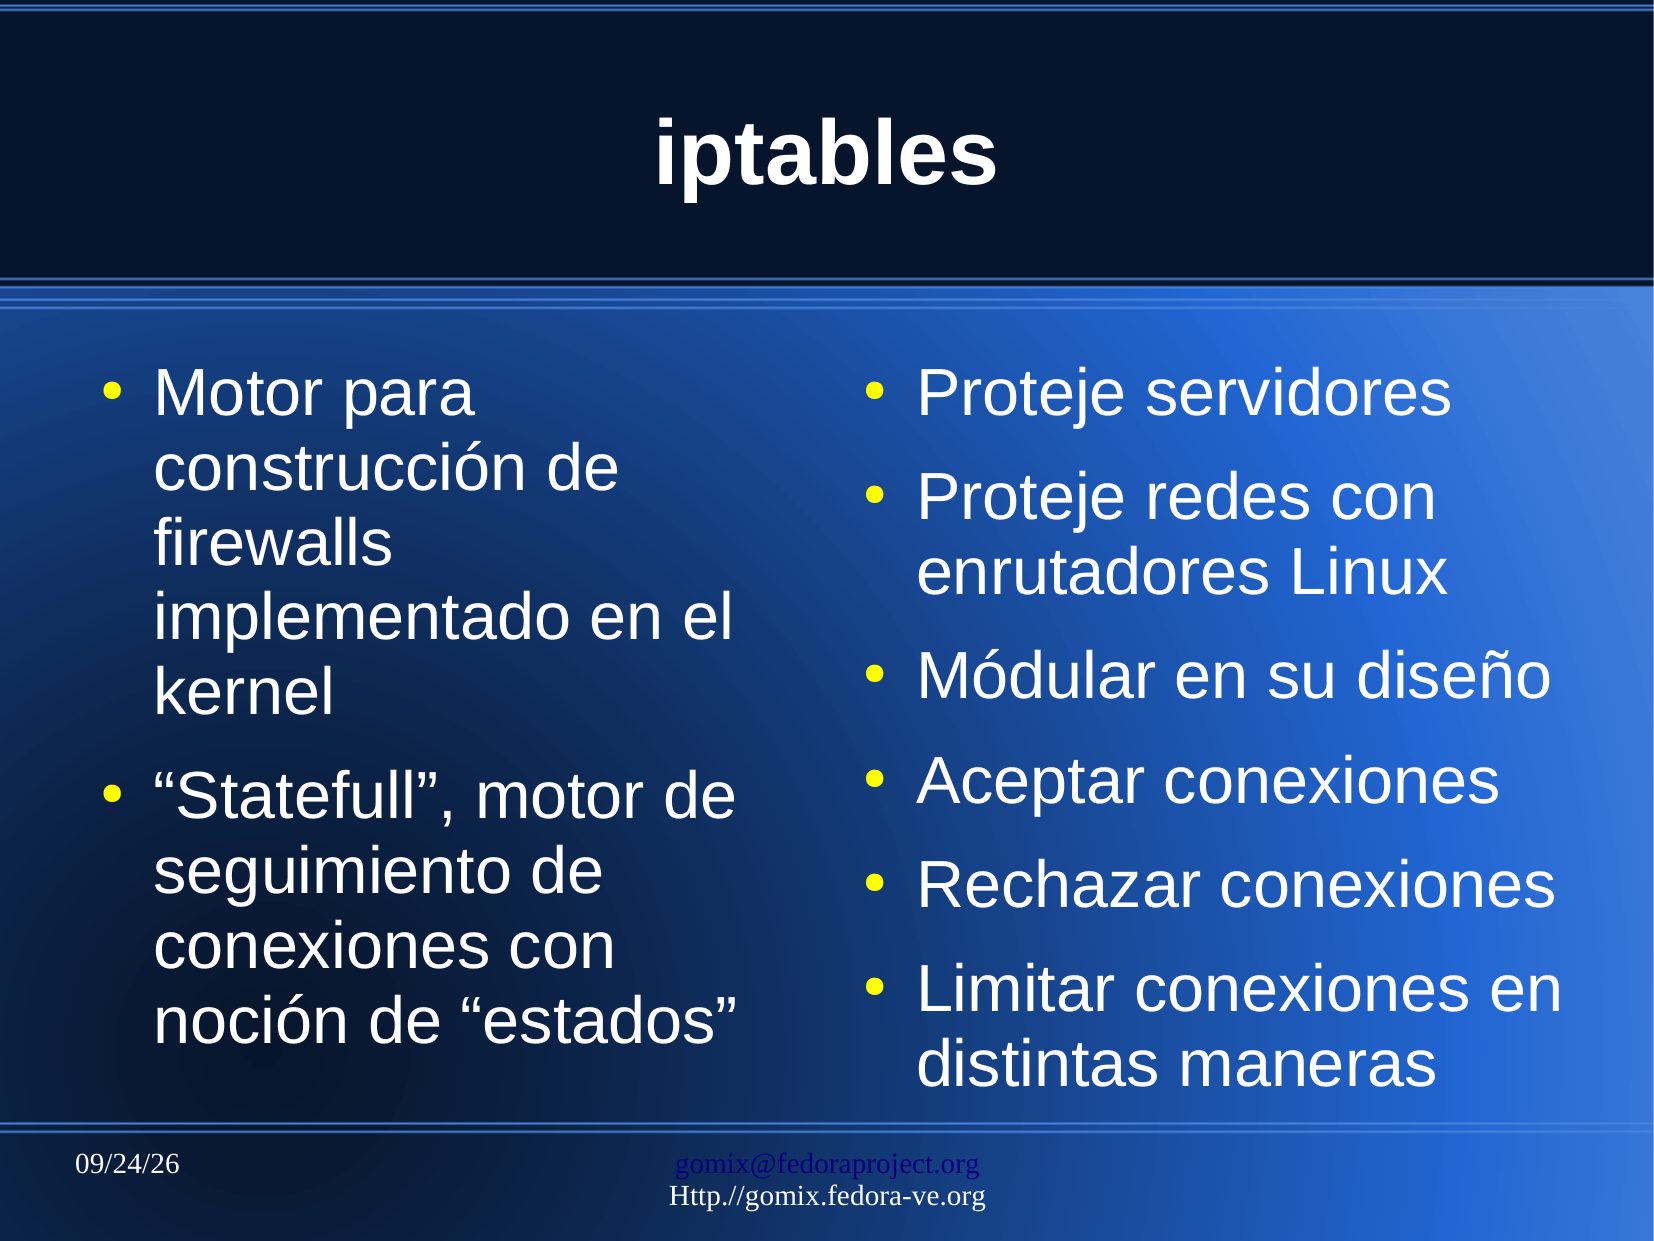

# iptables
Motor para construcción de firewalls implementado en el kernel
“Statefull”, motor de seguimiento de conexiones con noción de “estados”
Proteje servidores
Proteje redes con enrutadores Linux
Módular en su diseño
Aceptar conexiones
Rechazar conexiones
Limitar conexiones en distintas maneras